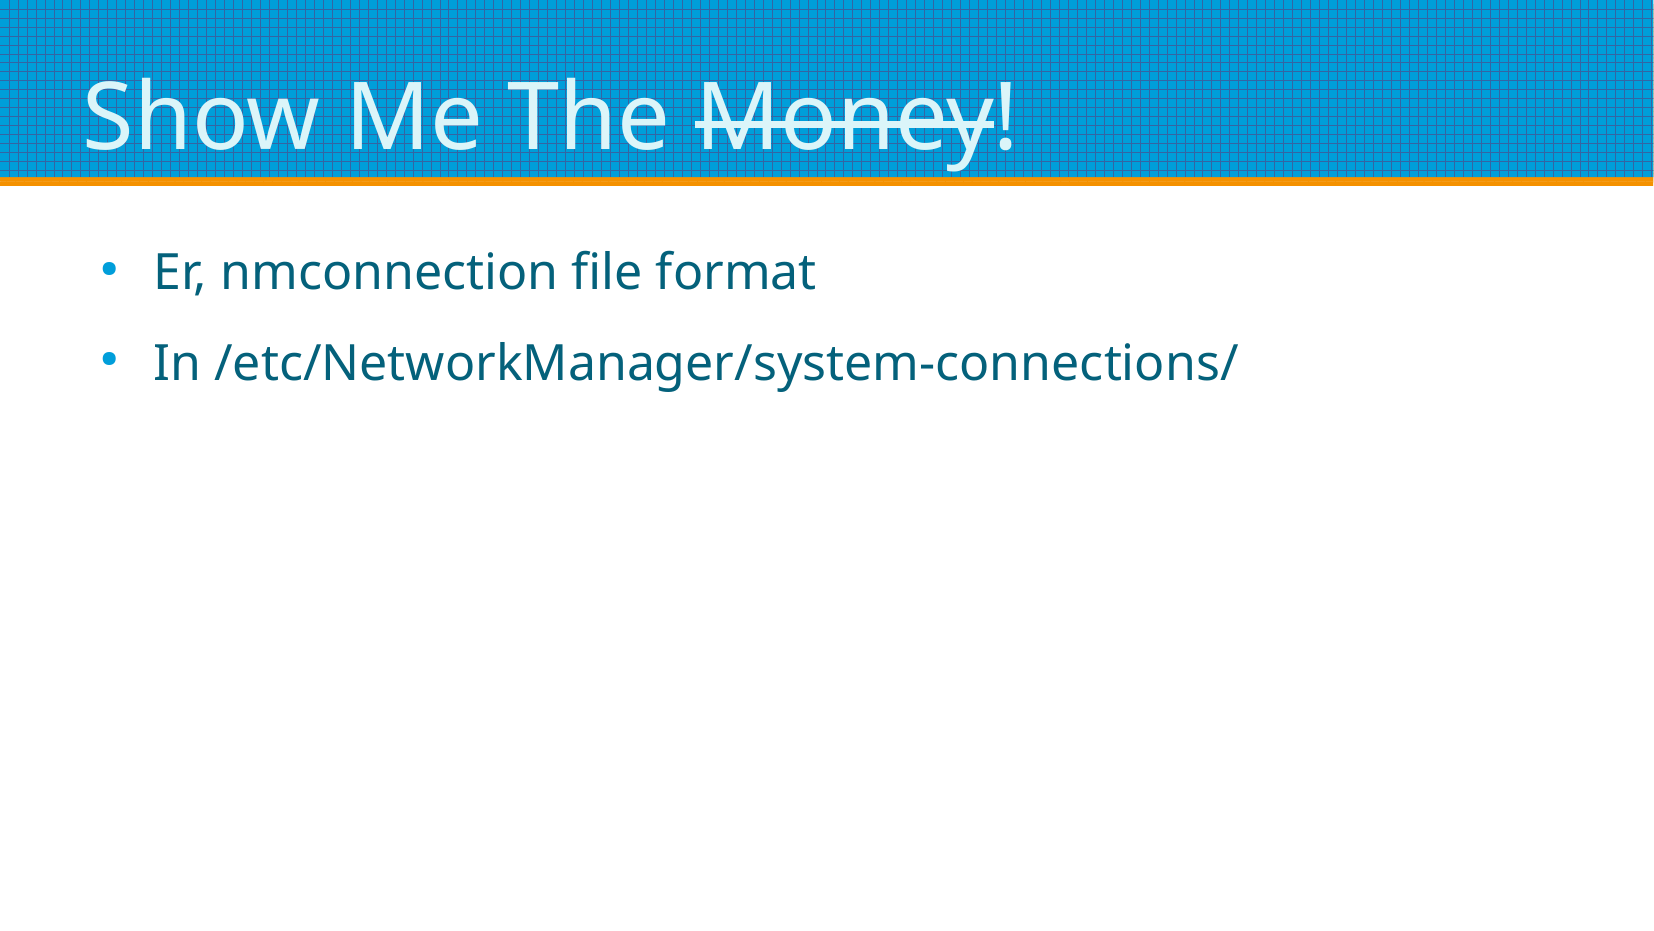

# Show Me The Money!
Er, nmconnection file format
In /etc/NetworkManager/system-connections/